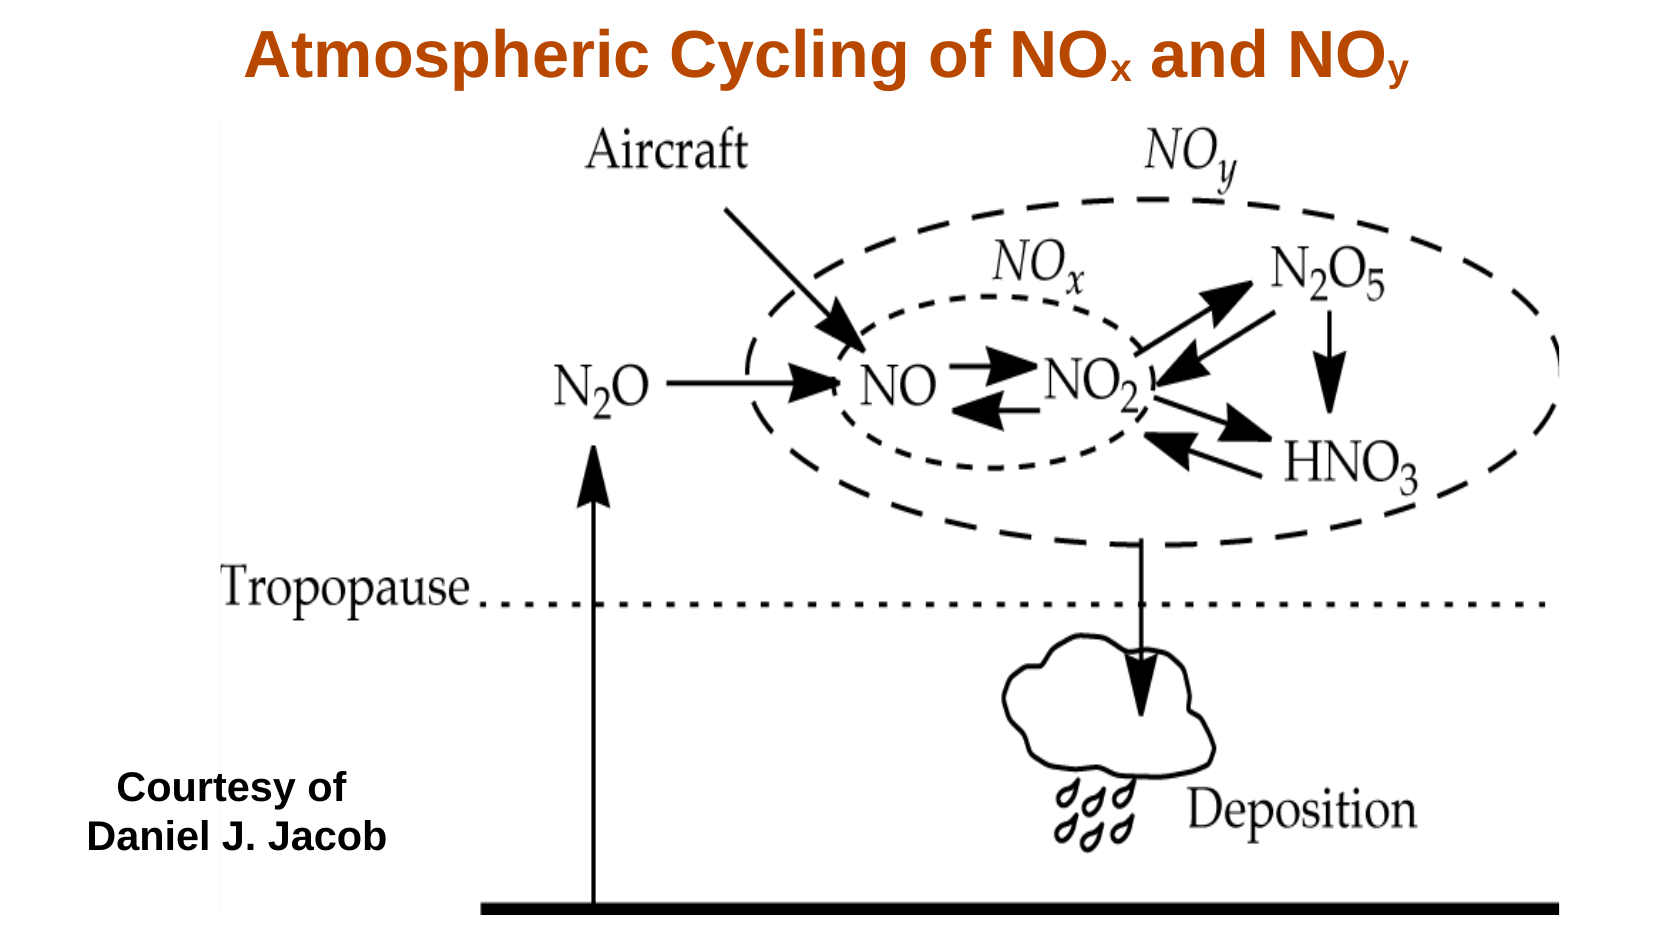

Atmospheric Cycling of NOx and NOy
Courtesy of
Daniel J. Jacob